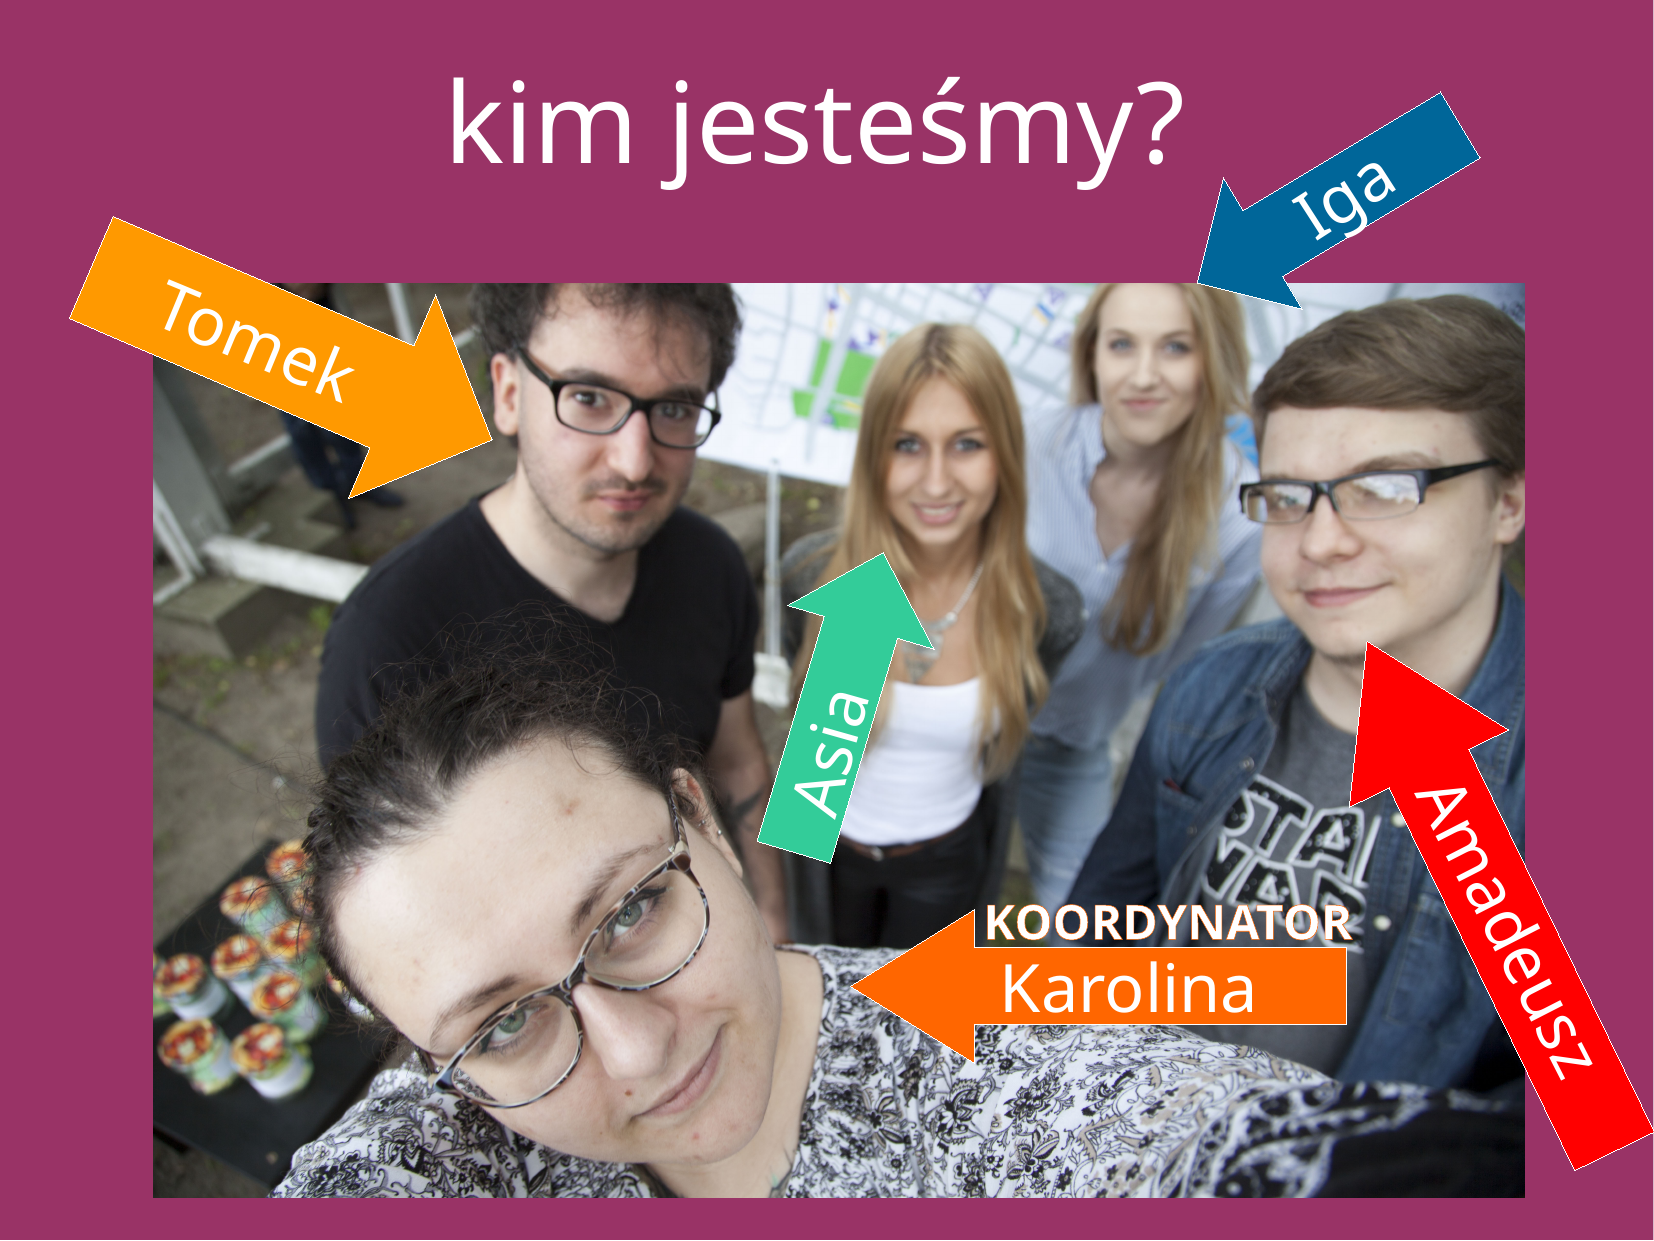

kim jesteśmy?
Iga
Tomek
Asia
KOORDYNATOR
Amadeusz
Karolina